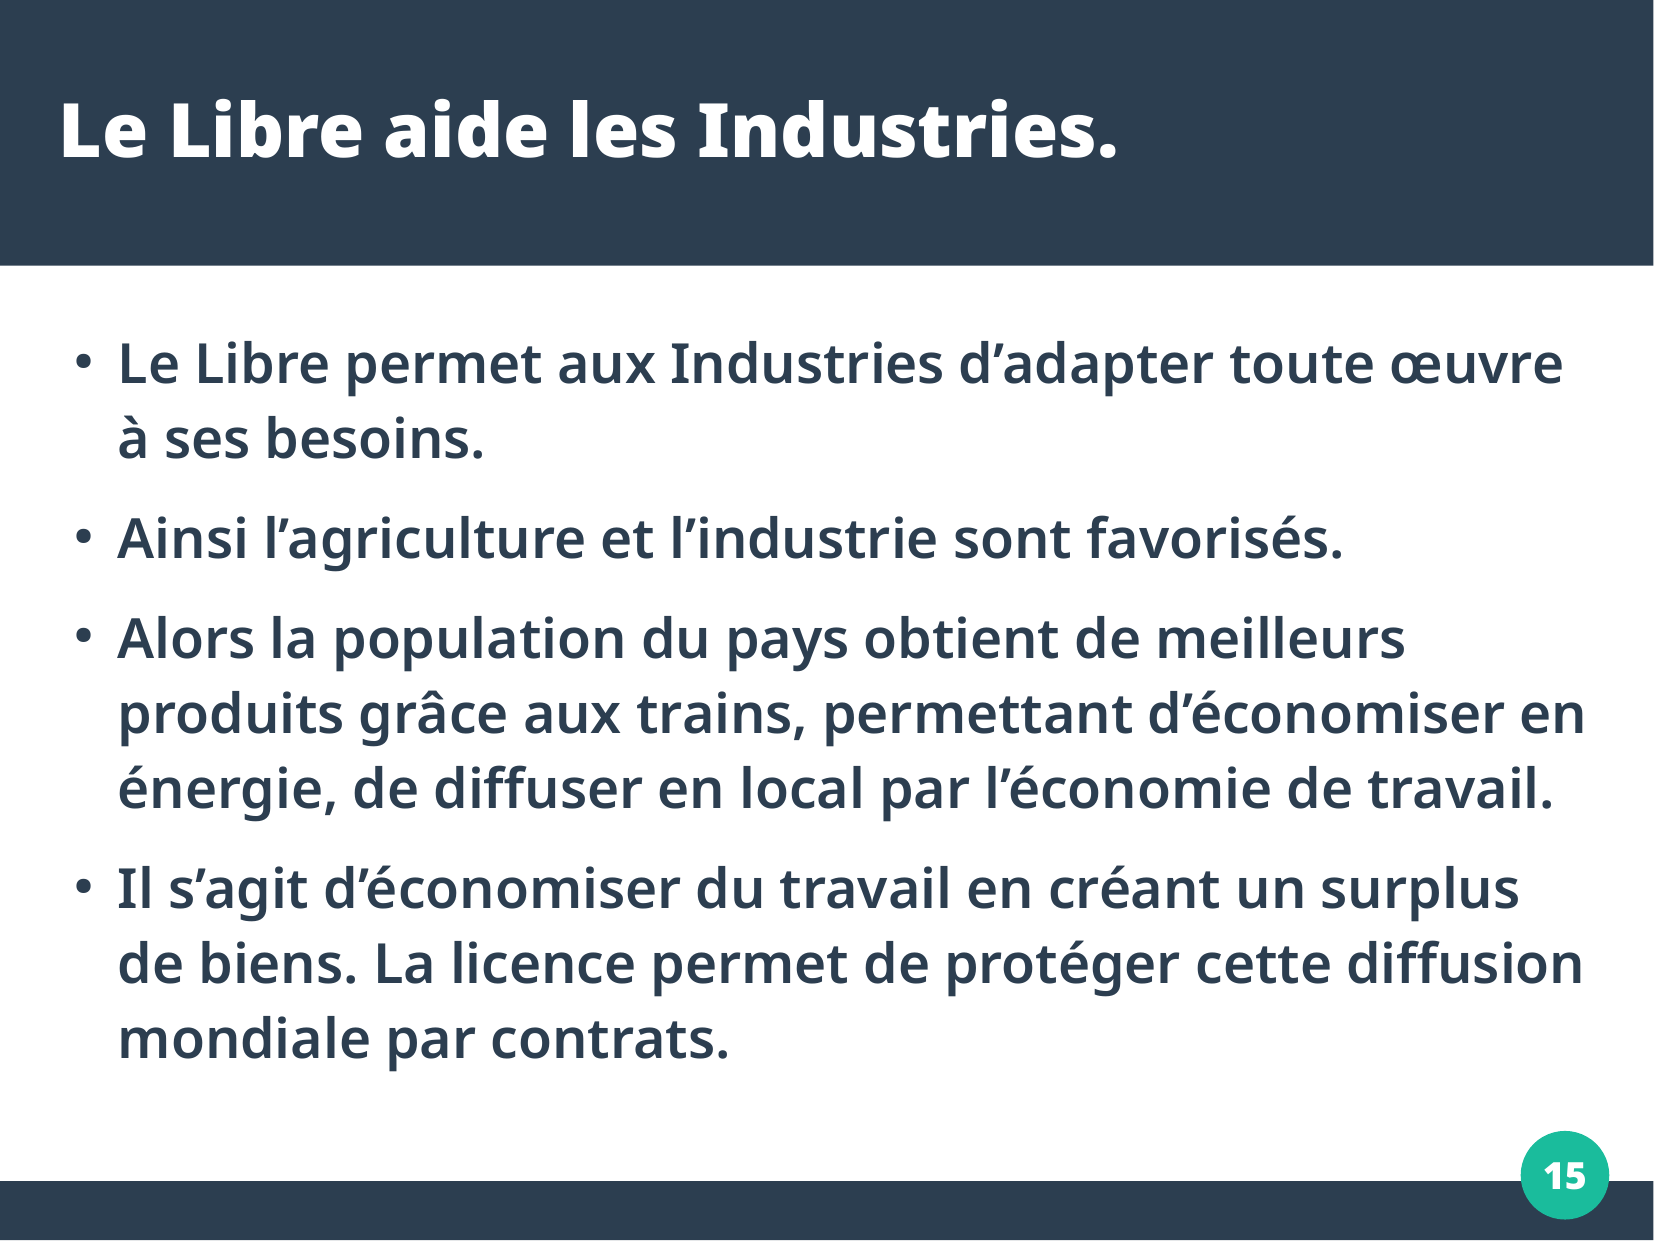

# Le Libre aide les Industries.
Le Libre permet aux Industries d’adapter toute œuvre à ses besoins.
Ainsi l’agriculture et l’industrie sont favorisés.
Alors la population du pays obtient de meilleurs produits grâce aux trains, permettant d’économiser en énergie, de diffuser en local par l’économie de travail.
Il s’agit d’économiser du travail en créant un surplus de biens. La licence permet de protéger cette diffusion mondiale par contrats.
15